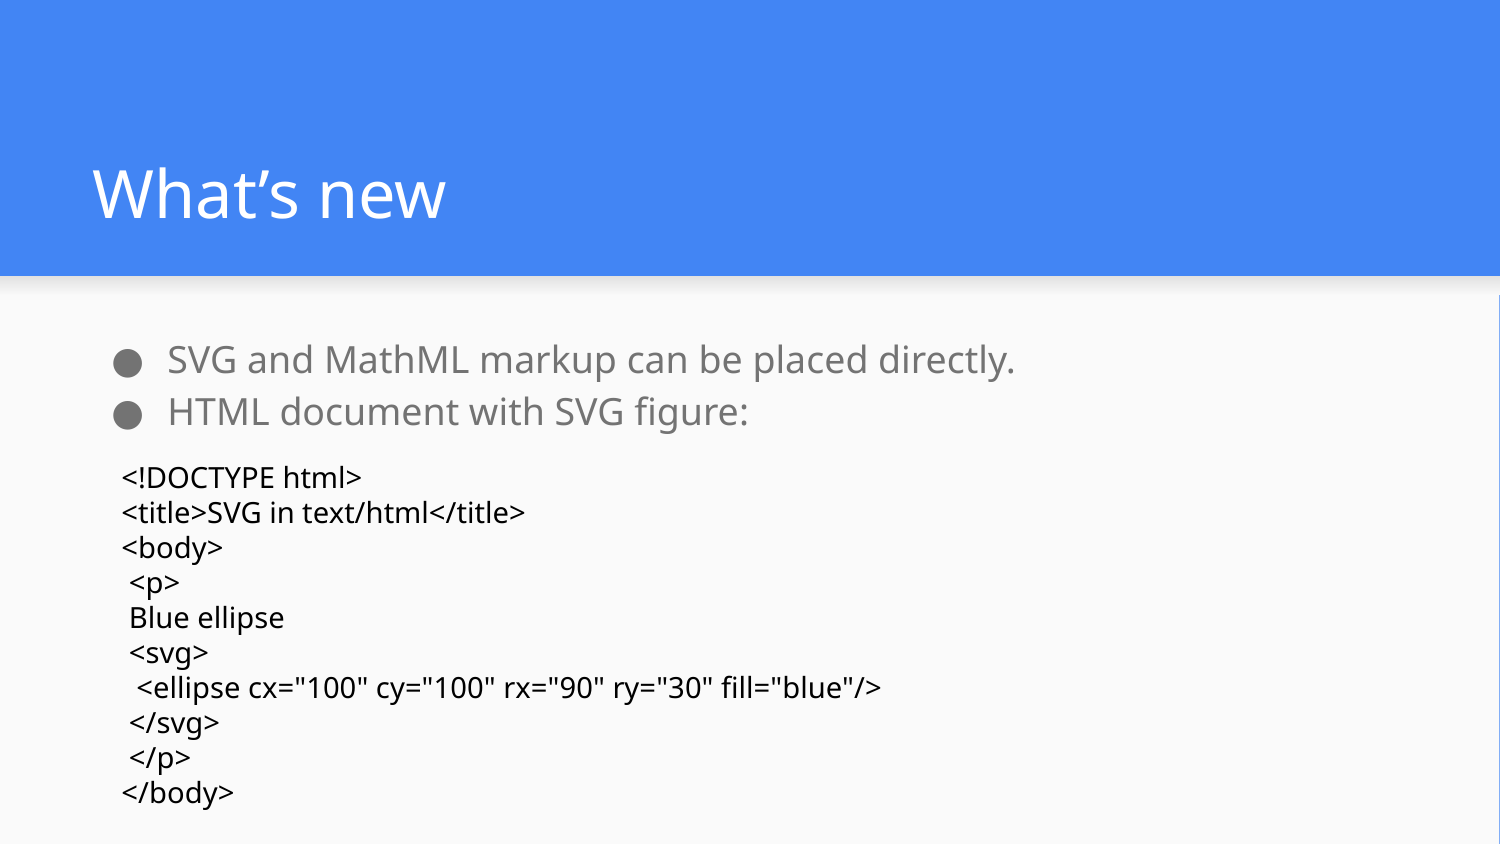

# What’s new
SVG and MathML markup can be placed directly.
HTML document with SVG figure:
<!DOCTYPE html>
<title>SVG in text/html</title>
<body>
 <p>
 Blue ellipse
 <svg>
 <ellipse cx="100" cy="100" rx="90" ry="30" fill="blue"/>
 </svg>
 </p>
</body>